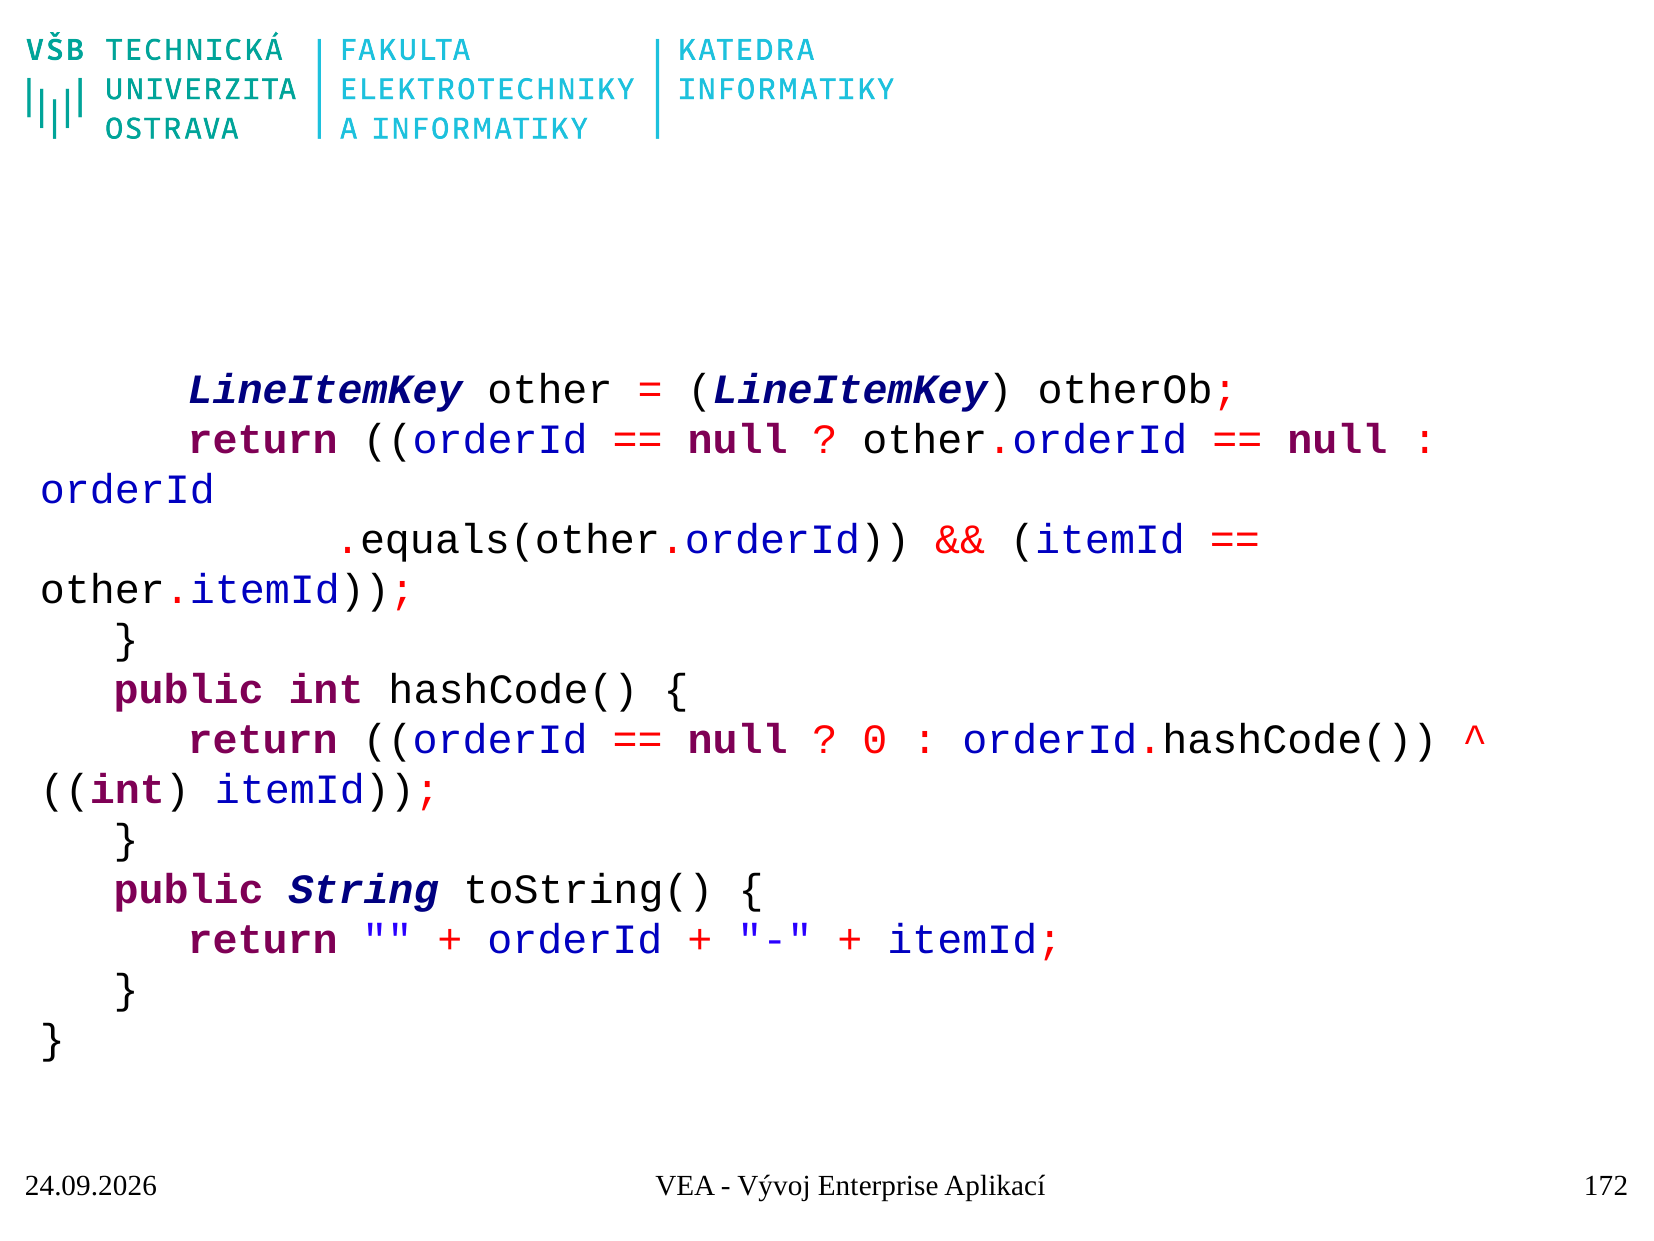

# LineItemKey other = (LineItemKey) otherOb;
		return ((orderId == null ? other.orderId == null : orderId
				.equals(other.orderId)) && (itemId == other.itemId));
	}
	public int hashCode() {
		return ((orderId == null ? 0 : orderId.hashCode()) ^ ((int) itemId));
	}
	public String toString() {
		return "" + orderId + "-" + itemId;
	}
}
VEA - Vývoj Enterprise Aplikací
172